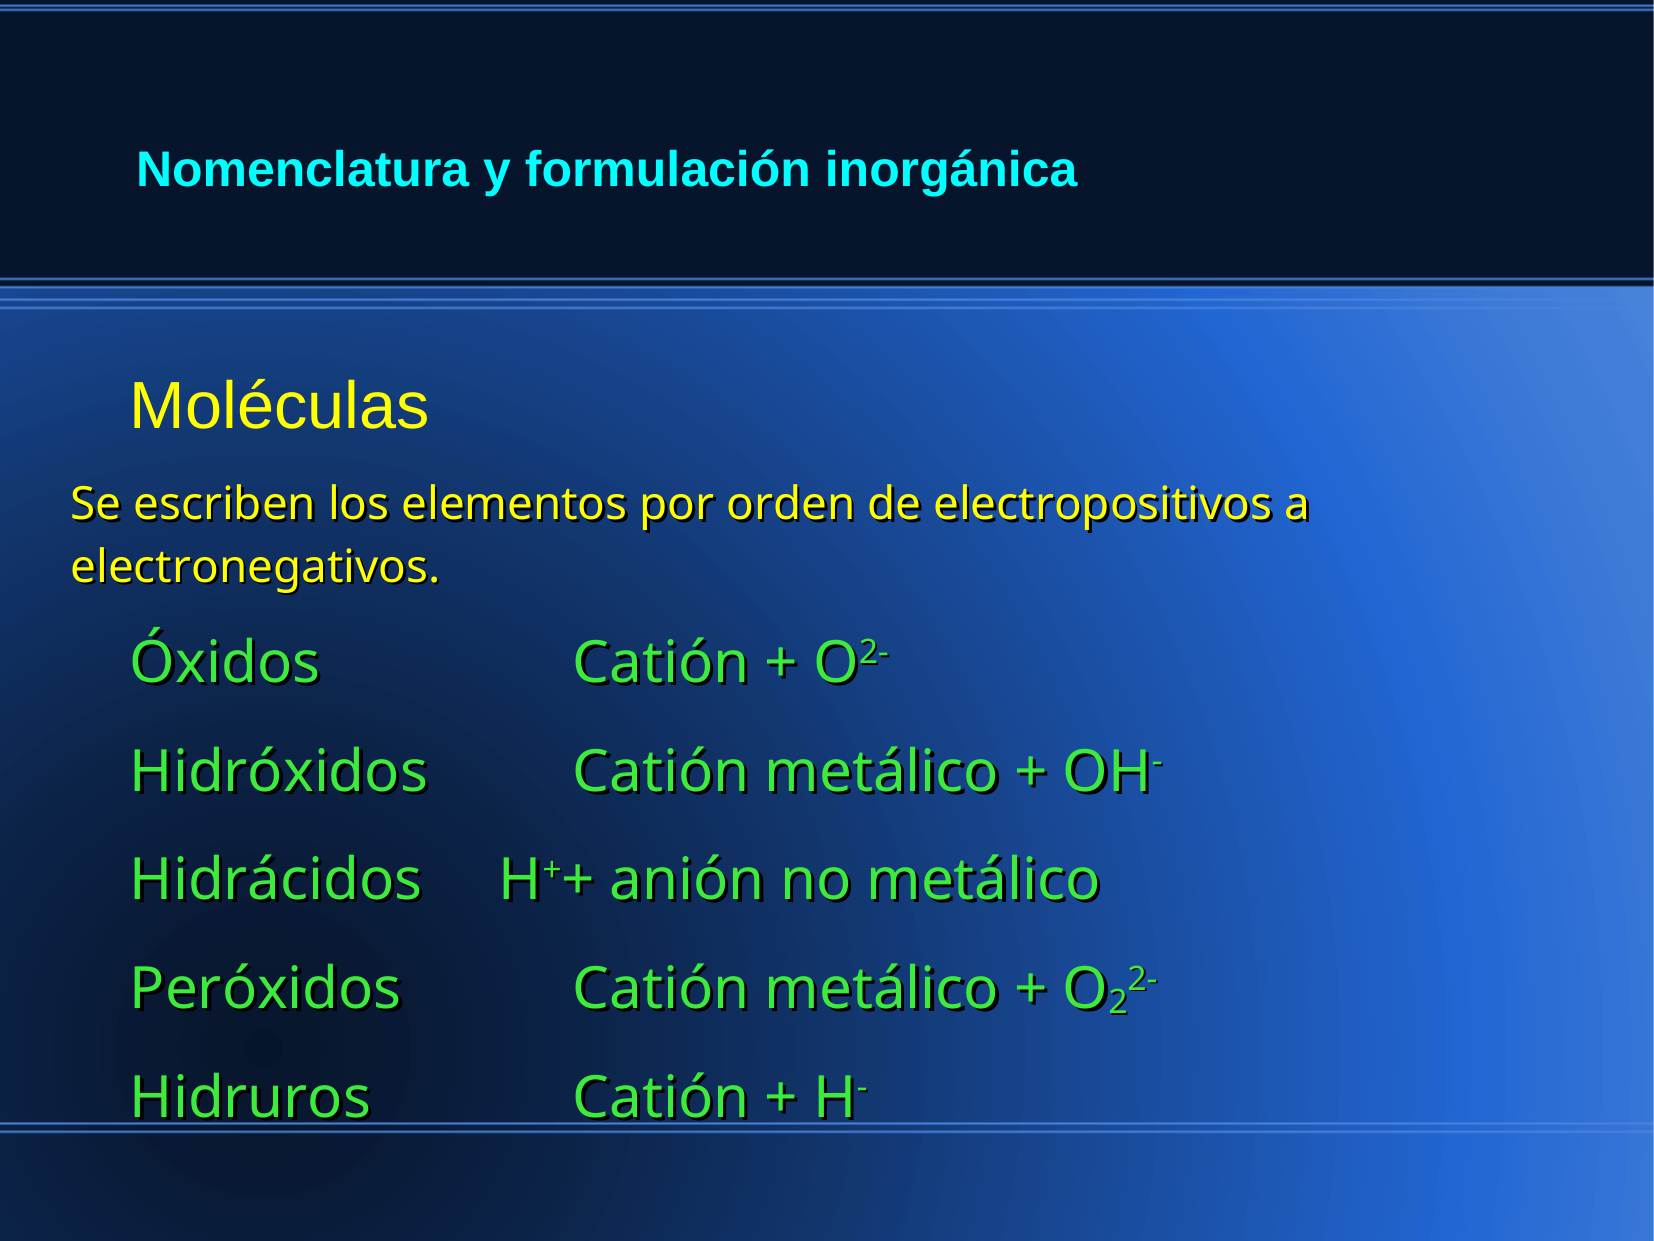

Nomenclatura y formulación inorgánica
# Moléculas
Se escriben los elementos por orden de electropositivos a electronegativos.
Óxidos				Catión + O2-
Hidróxidos		Catión metálico + OH-
Hidrácidos		H++ anión no metálico
Peróxidos			Catión metálico + O22-
Hidruros			Catión + H-